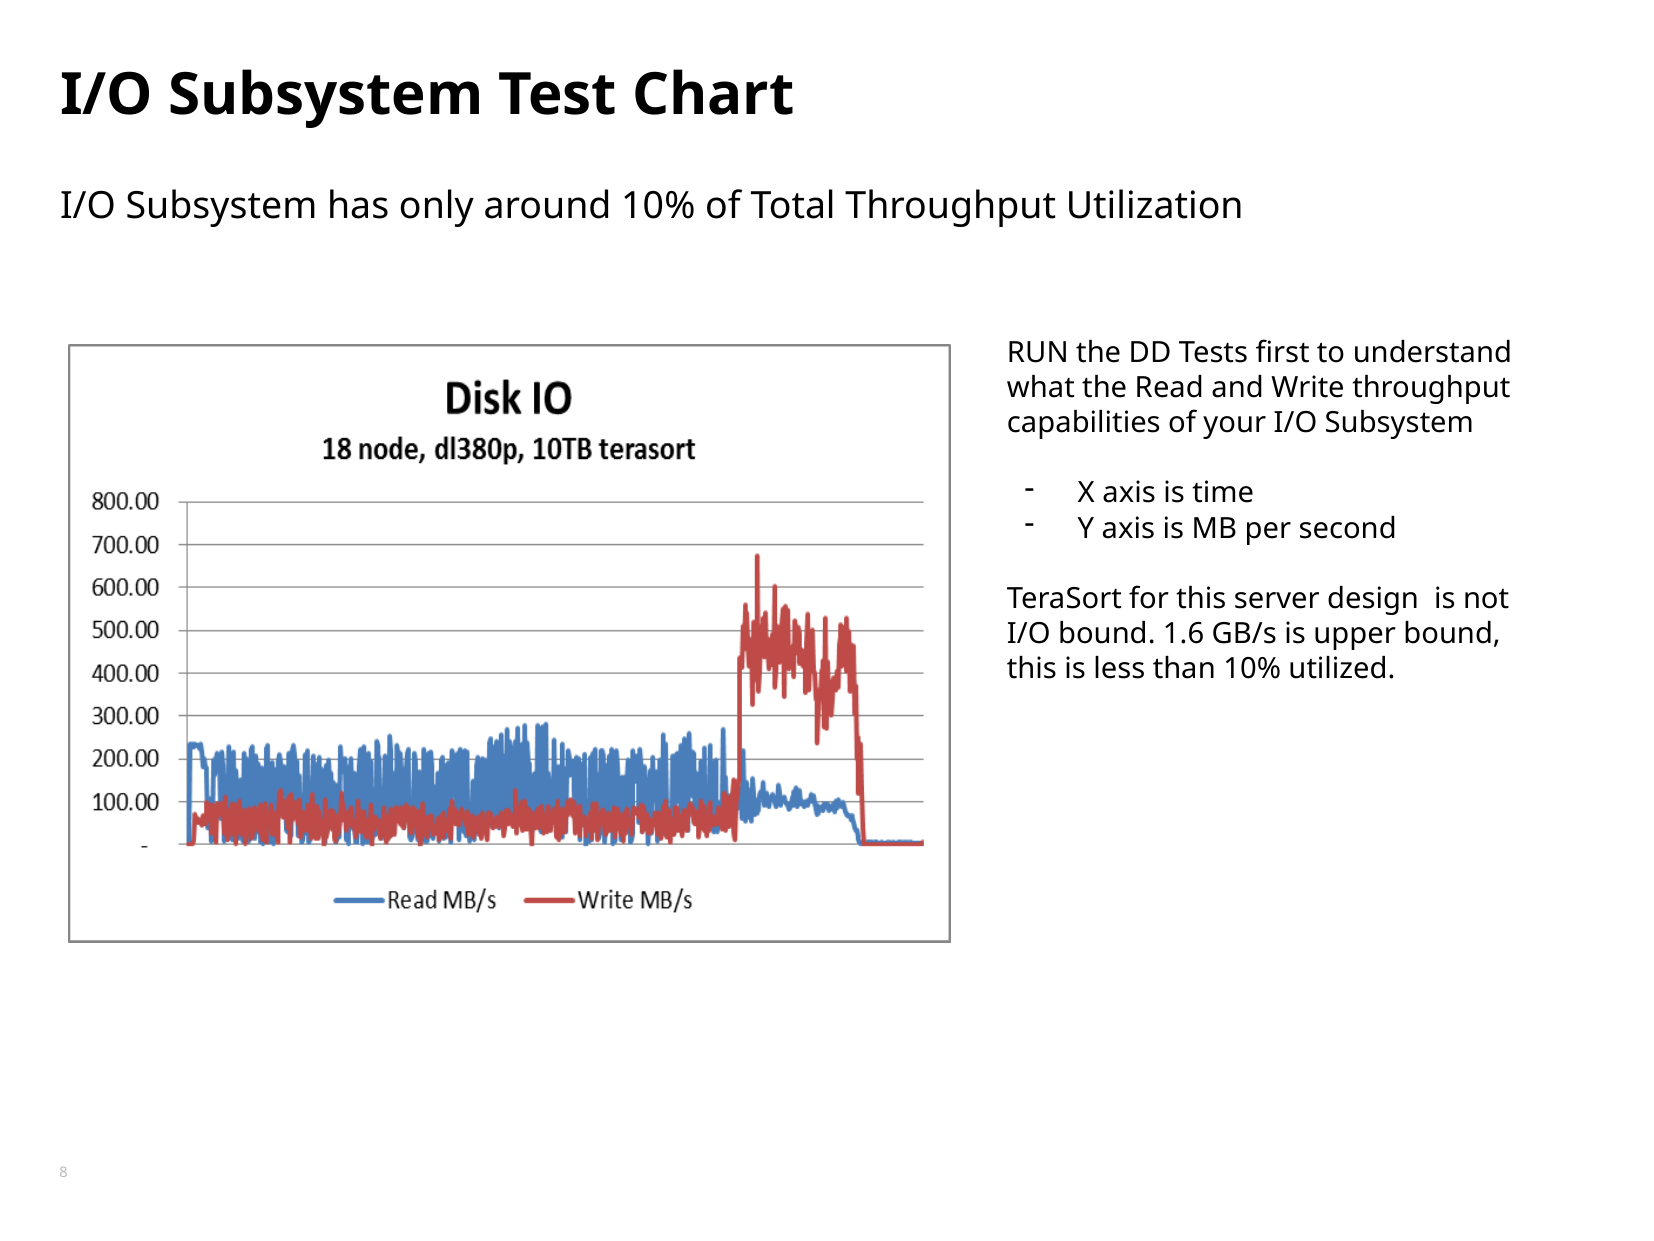

I/O Subsystem Test Chart
# I/O Subsystem has only around 10% of Total Throughput Utilization
RUN the DD Tests first to understand what the Read and Write throughput capabilities of your I/O Subsystem
X axis is time
Y axis is MB per second
TeraSort for this server design is not I/O bound. 1.6 GB/s is upper bound, this is less than 10% utilized.